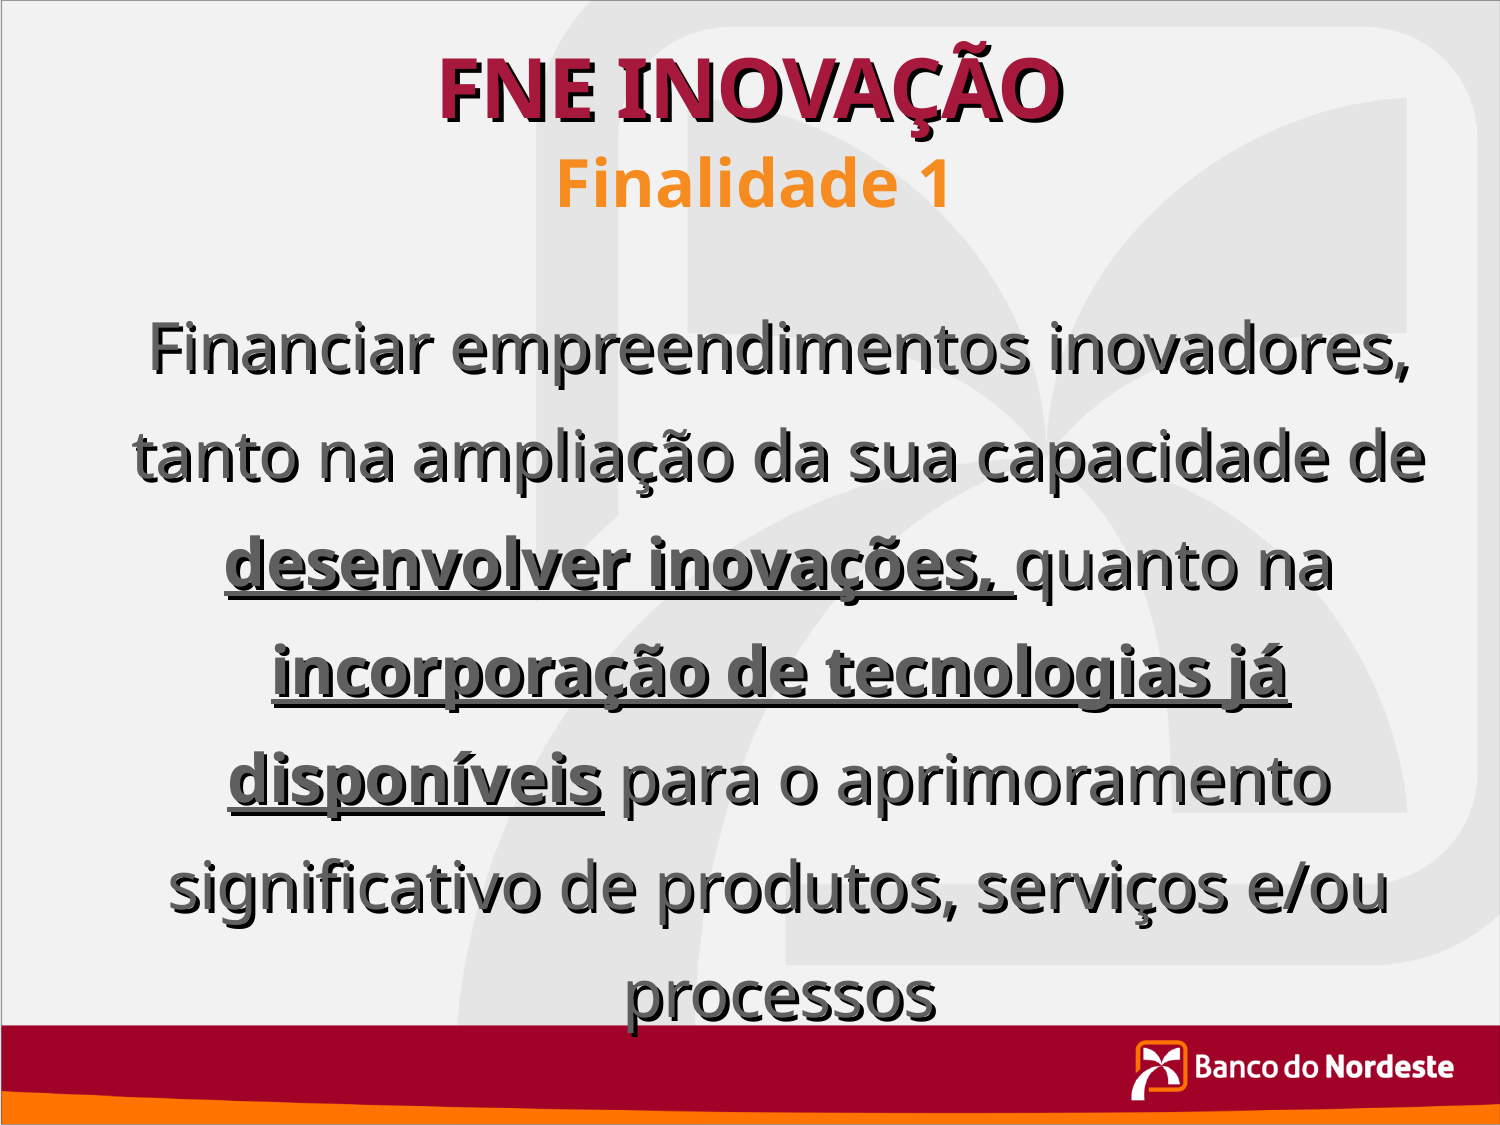

FNE INOVAÇÃO
Finalidade 1
Financiar empreendimentos inovadores, tanto na ampliação da sua capacidade de desenvolver inovações, quanto na incorporação de tecnologias já disponíveis para o aprimoramento significativo de produtos, serviços e/ou processos